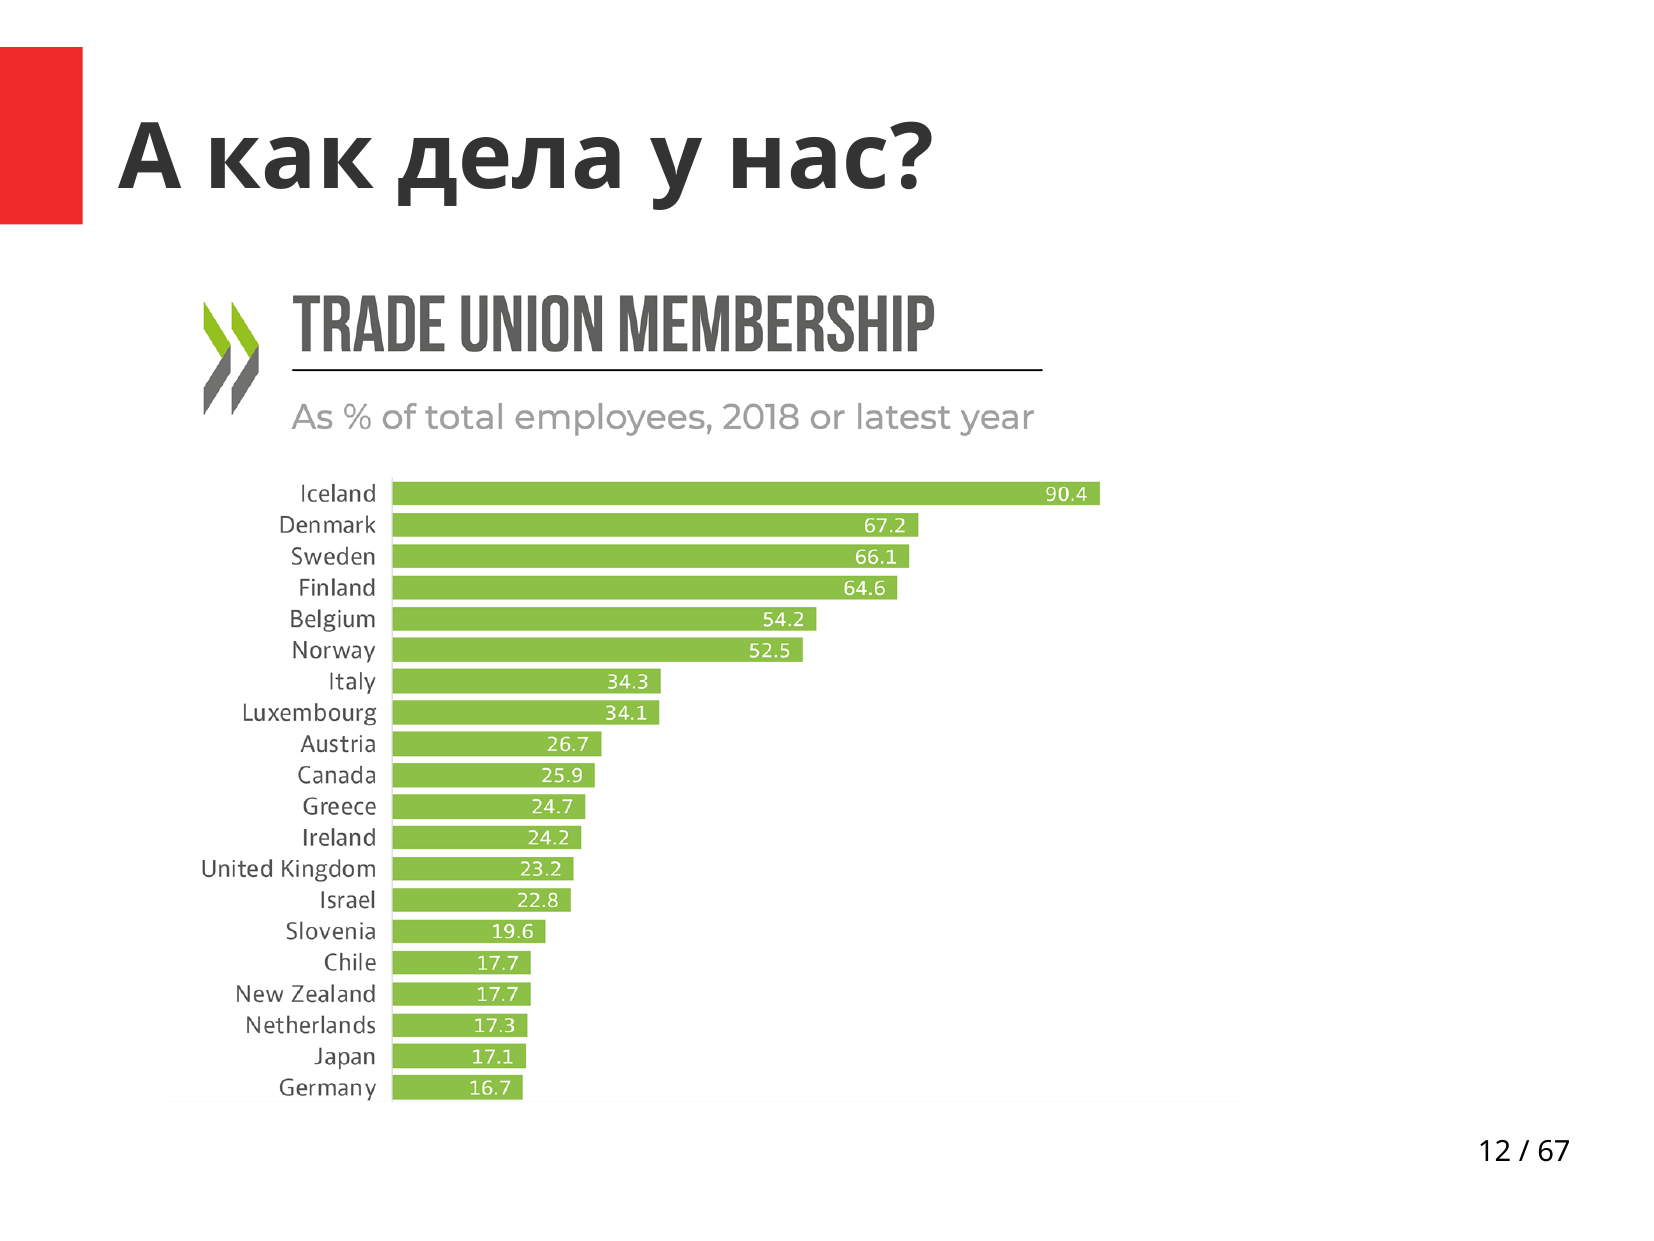

# А как дела у нас?
12